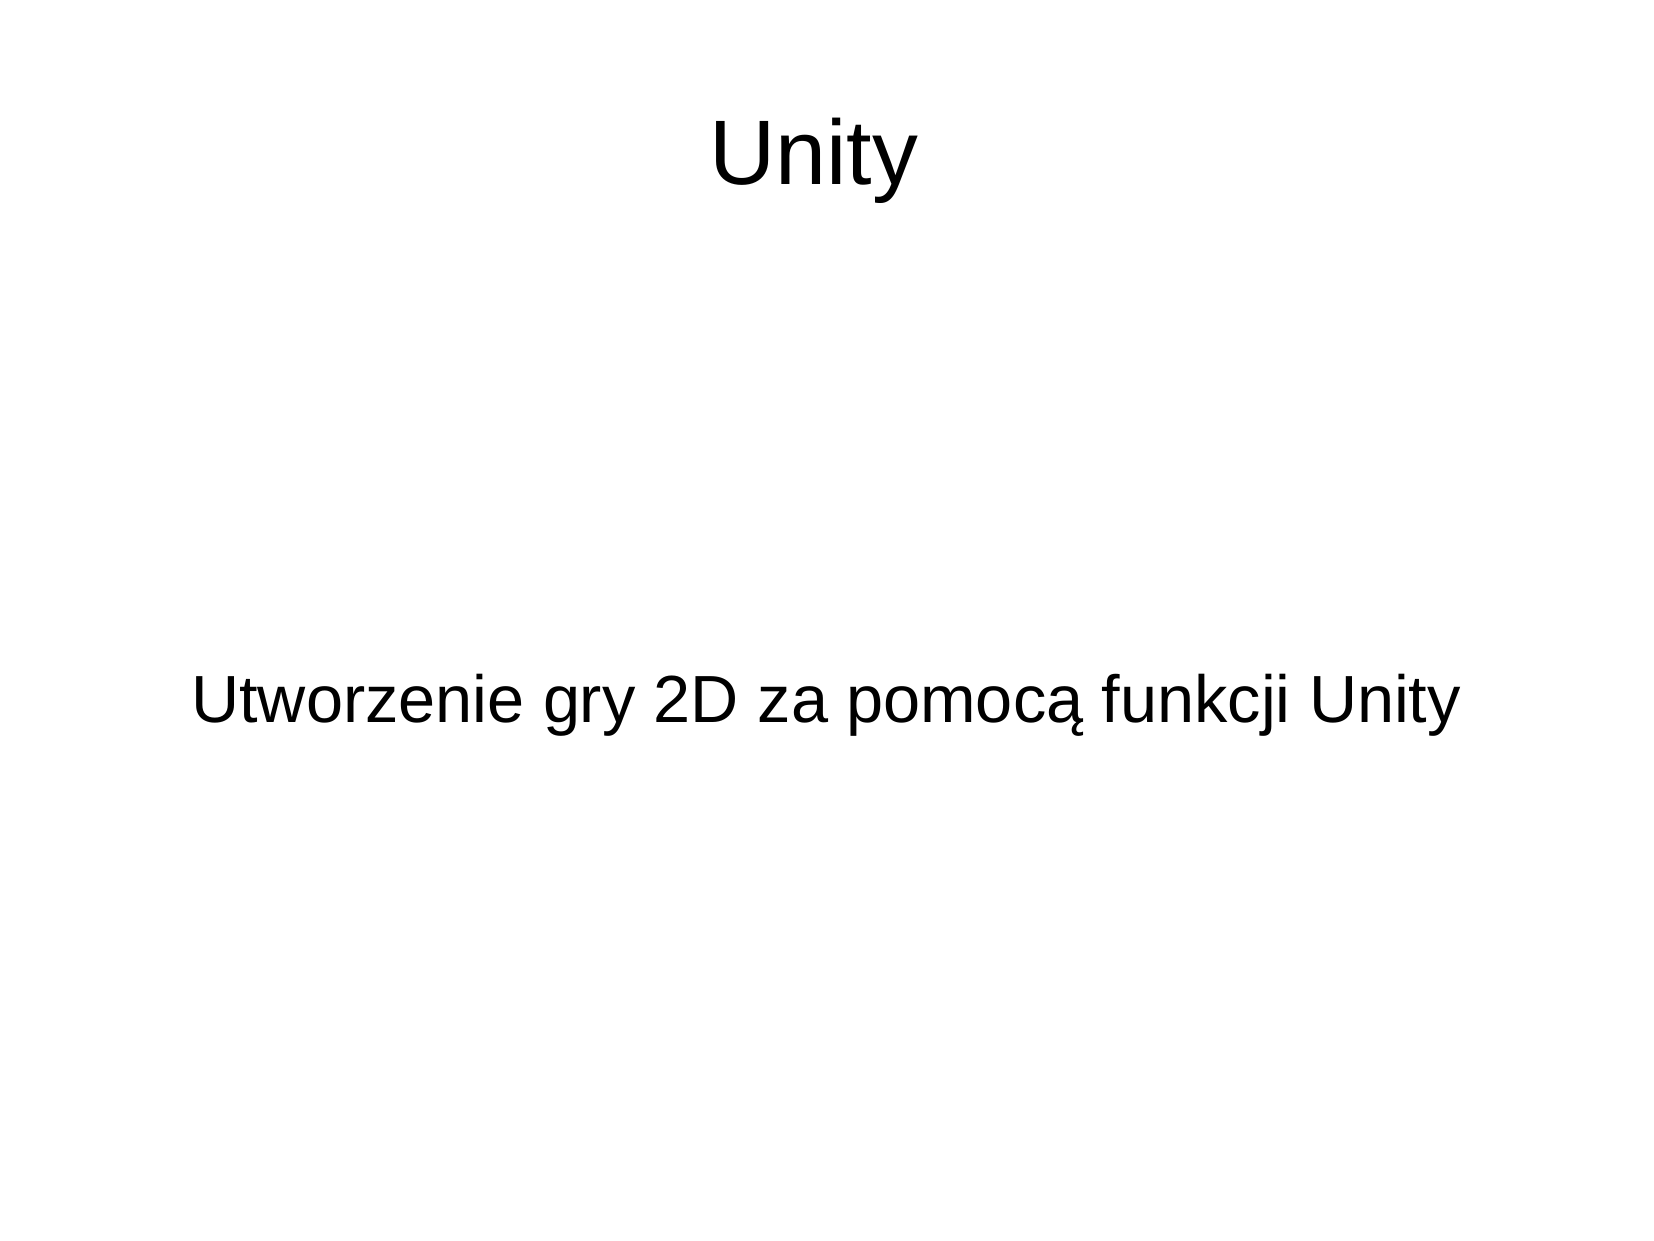

# Unity
Utworzenie gry 2D za pomocą funkcji Unity